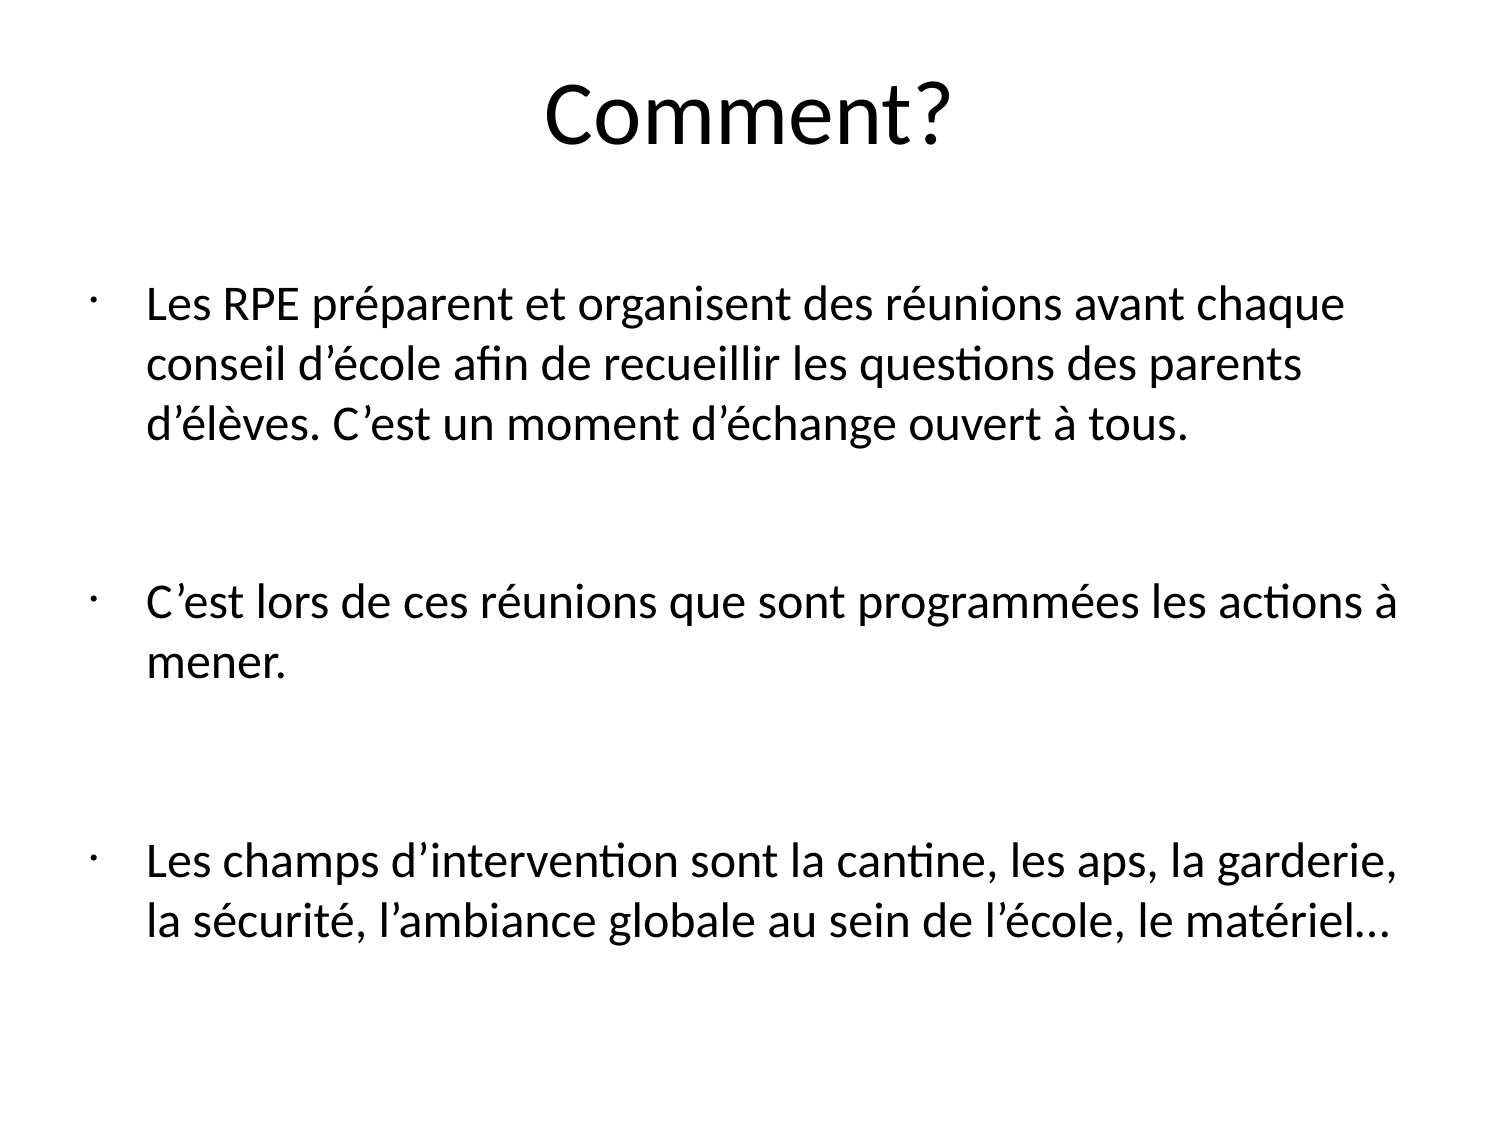

# Comment?
Les RPE préparent et organisent des réunions avant chaque conseil d’école afin de recueillir les questions des parents d’élèves. C’est un moment d’échange ouvert à tous.
C’est lors de ces réunions que sont programmées les actions à mener.
Les champs d’intervention sont la cantine, les aps, la garderie, la sécurité, l’ambiance globale au sein de l’école, le matériel…